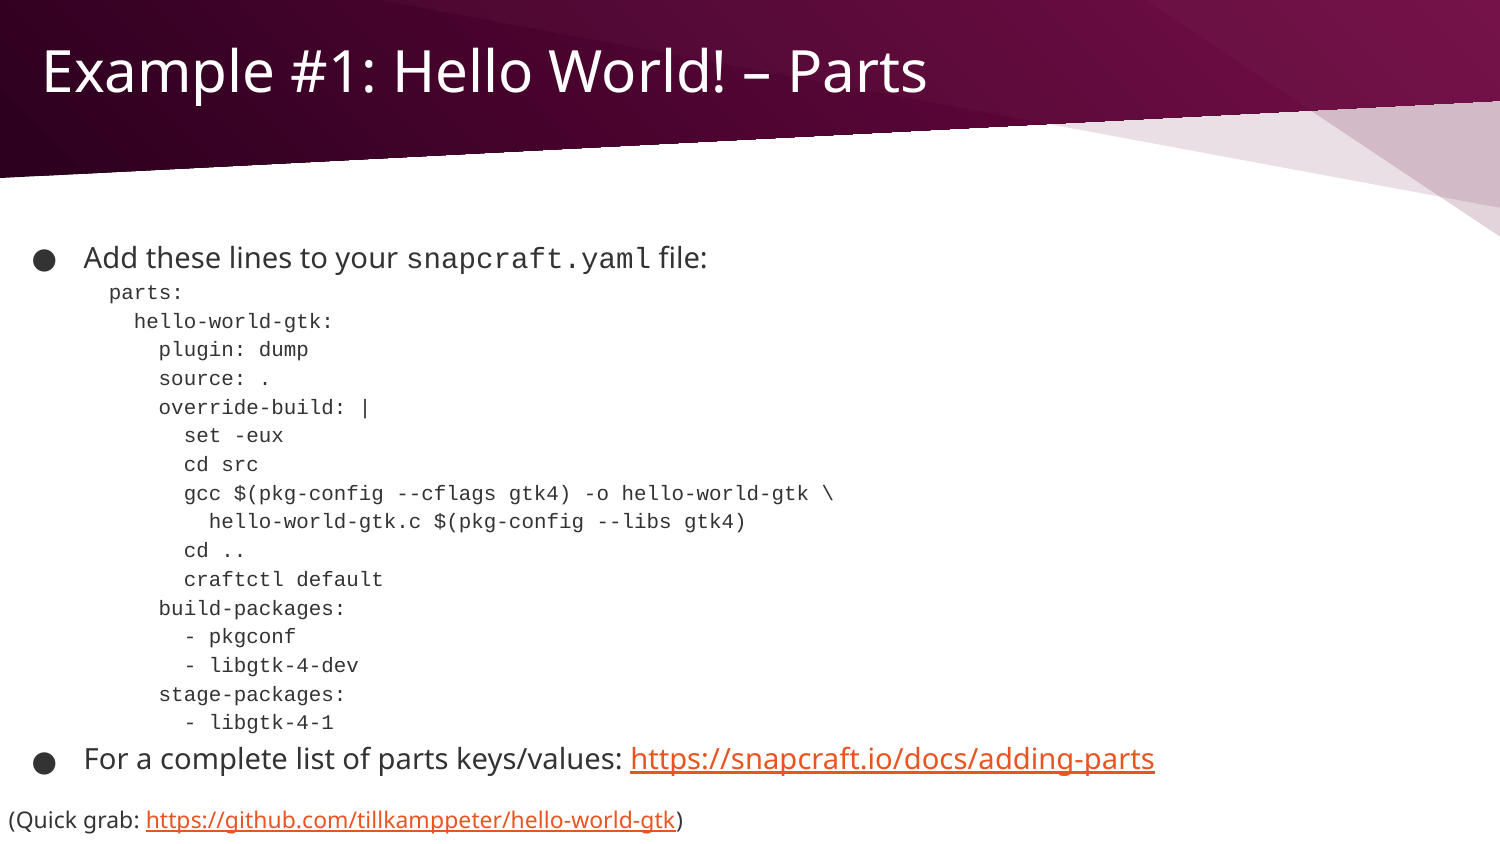

Example #1: Hello World! – Parts
# Add these lines to your snapcraft.yaml file: parts: hello-world-gtk: plugin: dump source: . override-build: | set -eux cd src gcc $(pkg-config --cflags gtk4) -o hello-world-gtk \ hello-world-gtk.c $(pkg-config --libs gtk4) cd .. craftctl default build-packages: - pkgconf - libgtk-4-dev stage-packages: - libgtk-4-1
For a complete list of parts keys/values: https://snapcraft.io/docs/adding-parts
(Quick grab: https://github.com/tillkamppeter/hello-world-gtk)